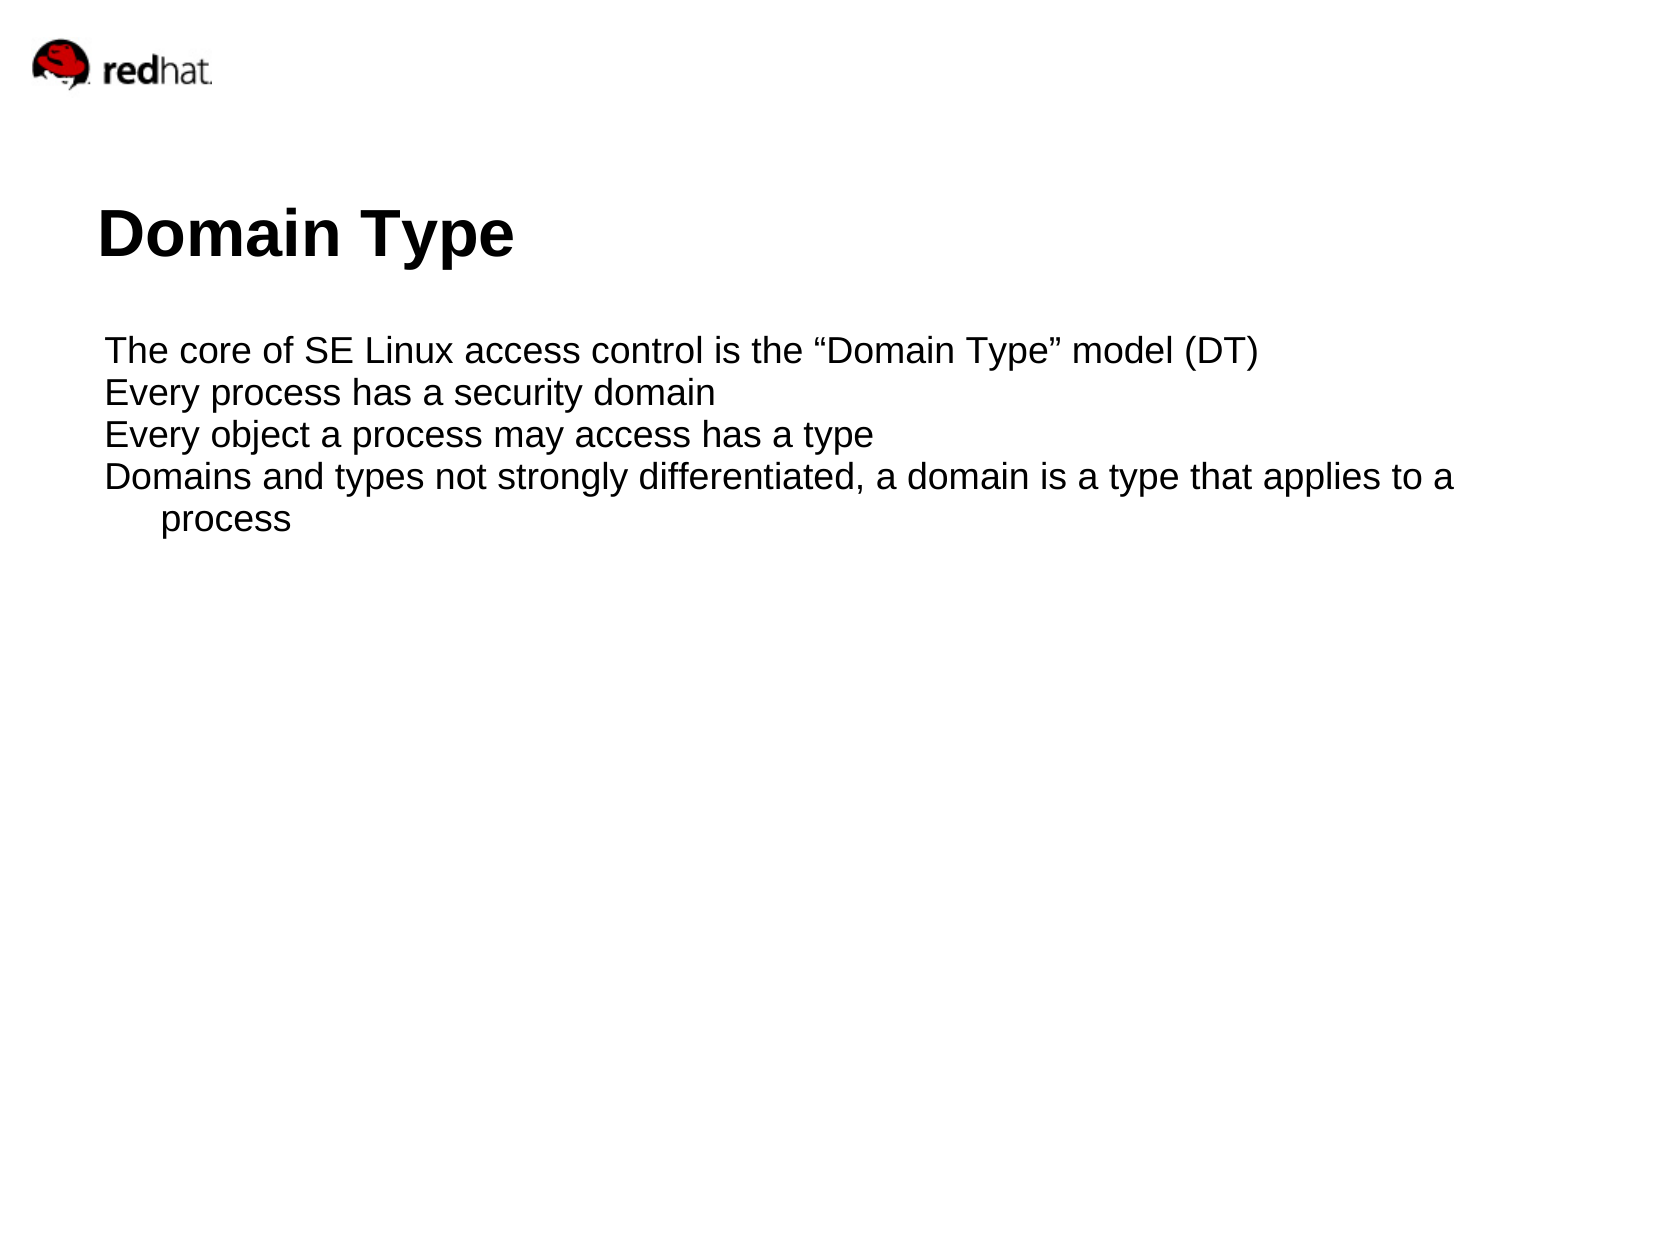

# Domain Type
The core of SE Linux access control is the “Domain Type” model (DT)
Every process has a security domain
Every object a process may access has a type
Domains and types not strongly differentiated, a domain is a type that applies to a process